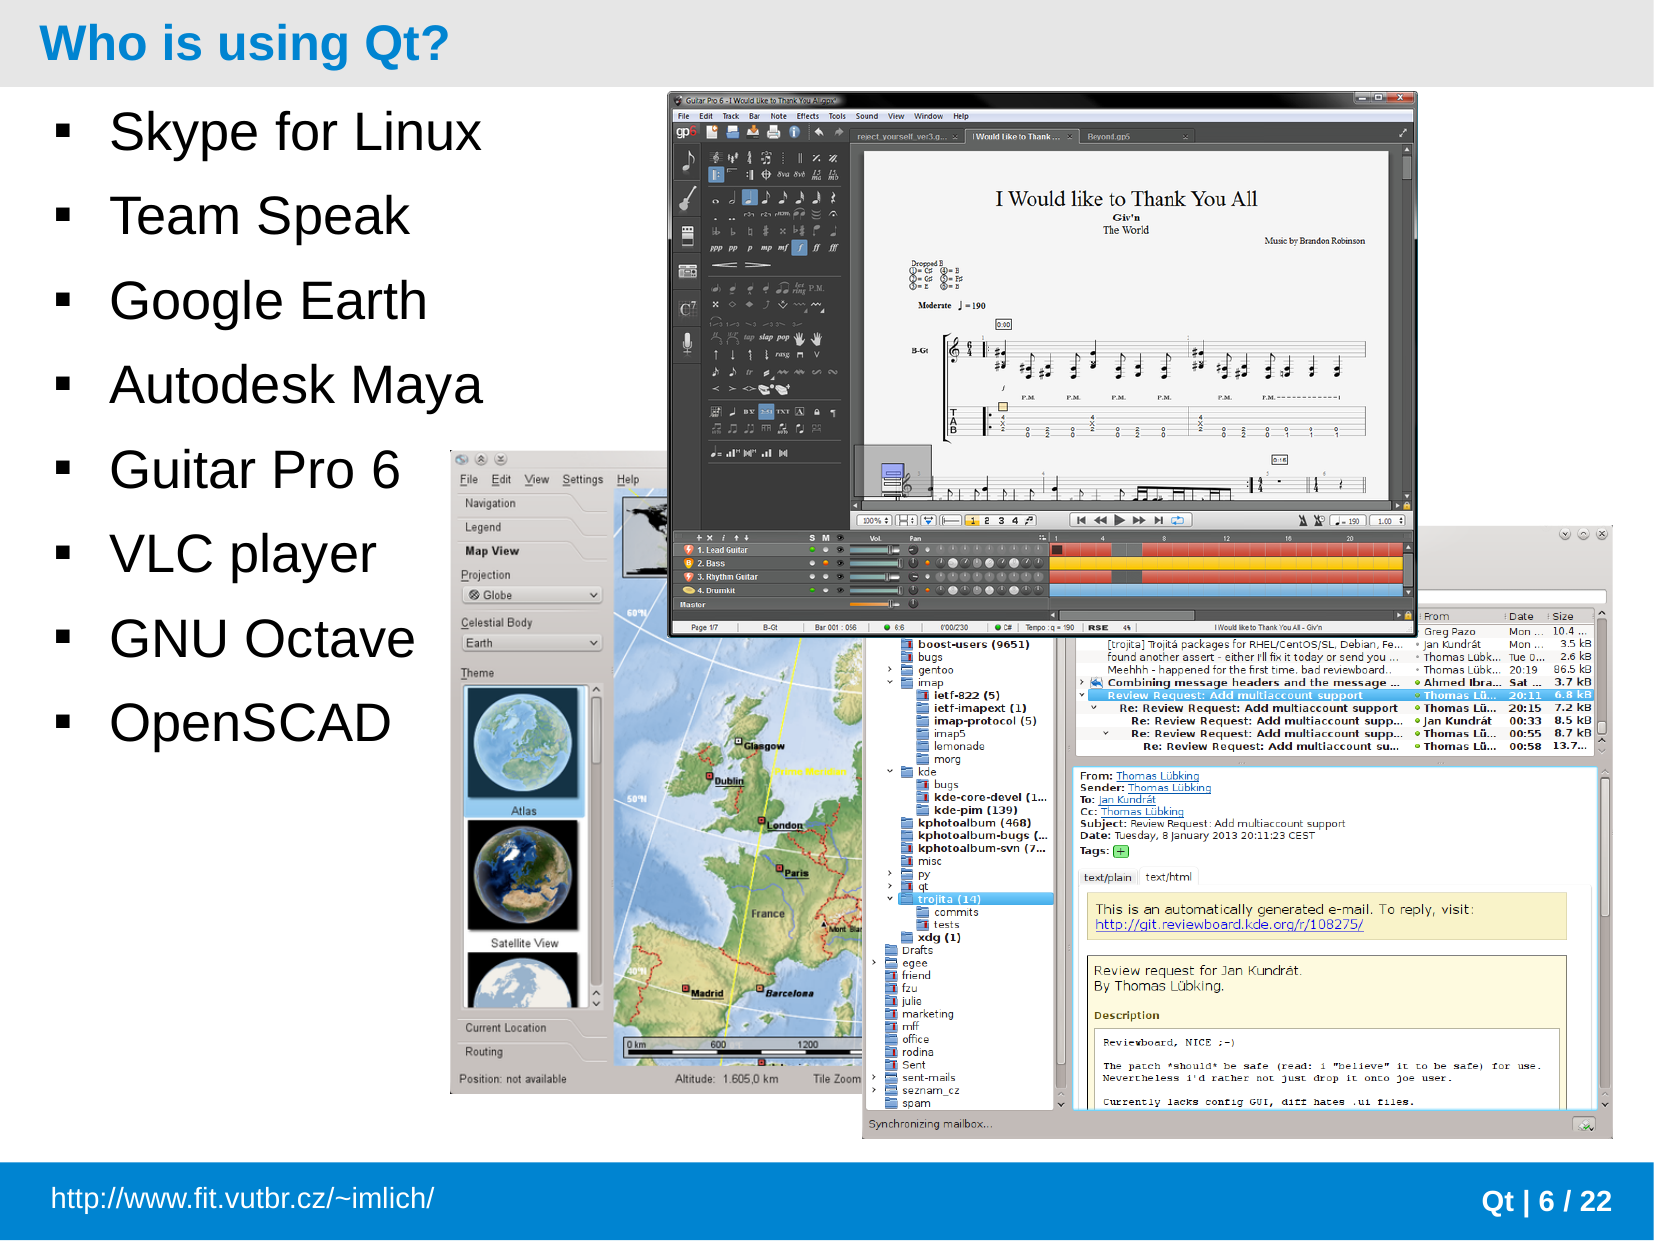

# Who is using Qt?
Skype for Linux
Team Speak
Google Earth
Autodesk Maya
Guitar Pro 6
VLC player
GNU Octave
OpenSCAD